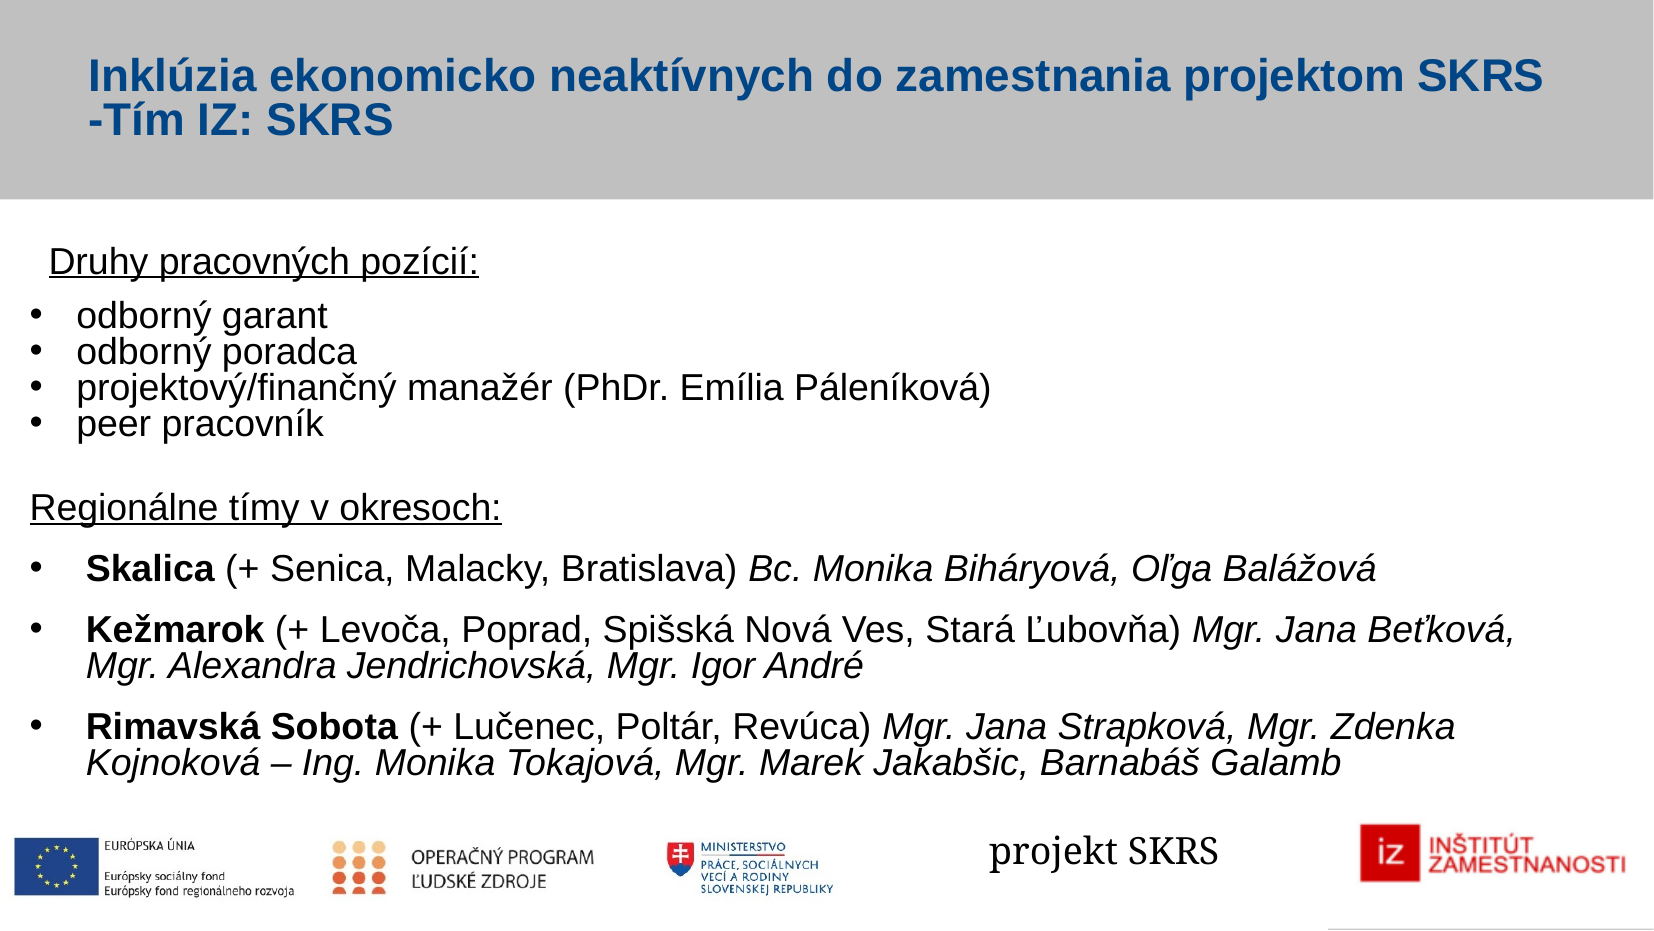

# Inklúzia ekonomicko neaktívnych do zamestnania projektom SKRS -Tím IZ: SKRS
 Druhy pracovných pozícií:
odborný garant
odborný poradca
projektový/finančný manažér (PhDr. Emília Páleníková)
peer pracovník
Regionálne tímy v okresoch:
Skalica (+ Senica, Malacky, Bratislava) Bc. Monika Biháryová, Oľga Balážová
Kežmarok (+ Levoča, Poprad, Spišská Nová Ves, Stará Ľubovňa) Mgr. Jana Beťková, Mgr. Alexandra Jendrichovská, Mgr. Igor André
Rimavská Sobota (+ Lučenec, Poltár, Revúca) Mgr. Jana Strapková, Mgr. Zdenka Kojnoková – Ing. Monika Tokajová, Mgr. Marek Jakabšic, Barnabáš Galamb